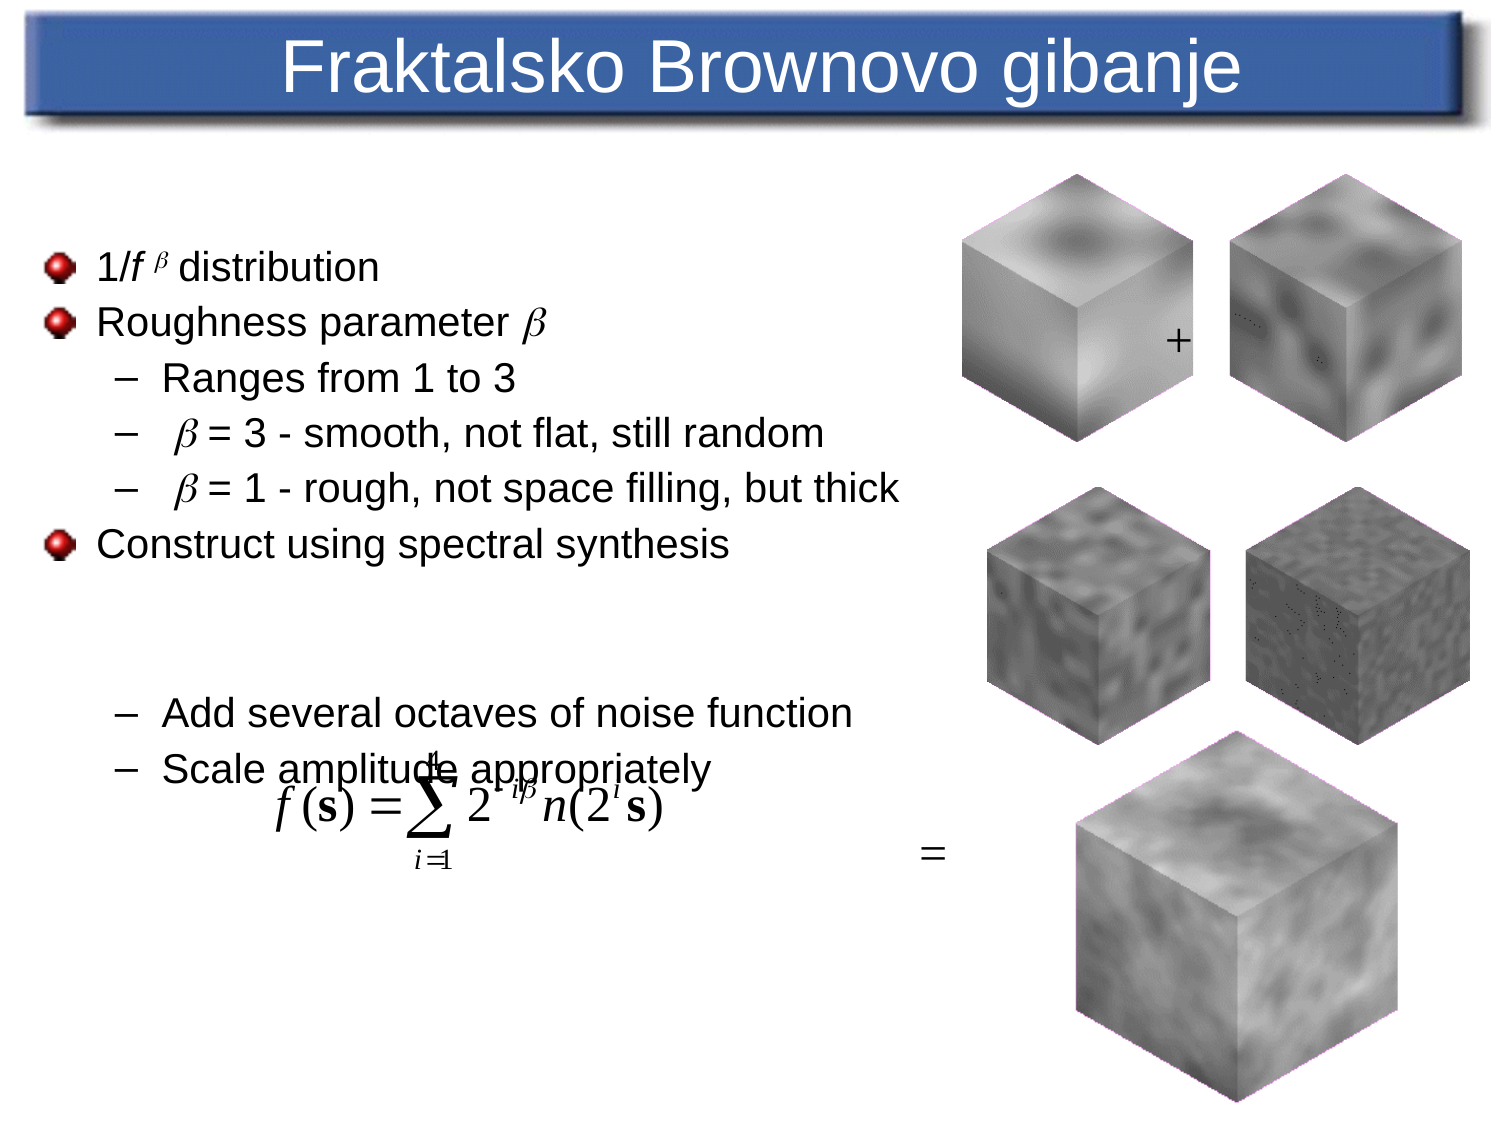

# Fraktalsko Brownovo gibanje
1/f  distribution
Roughness parameter 
Ranges from 1 to 3
  = 3 - smooth, not flat, still random
  = 1 - rough, not space filling, but thick
Construct using spectral synthesis
Add several octaves of noise function
Scale amplitude appropriately
+
=